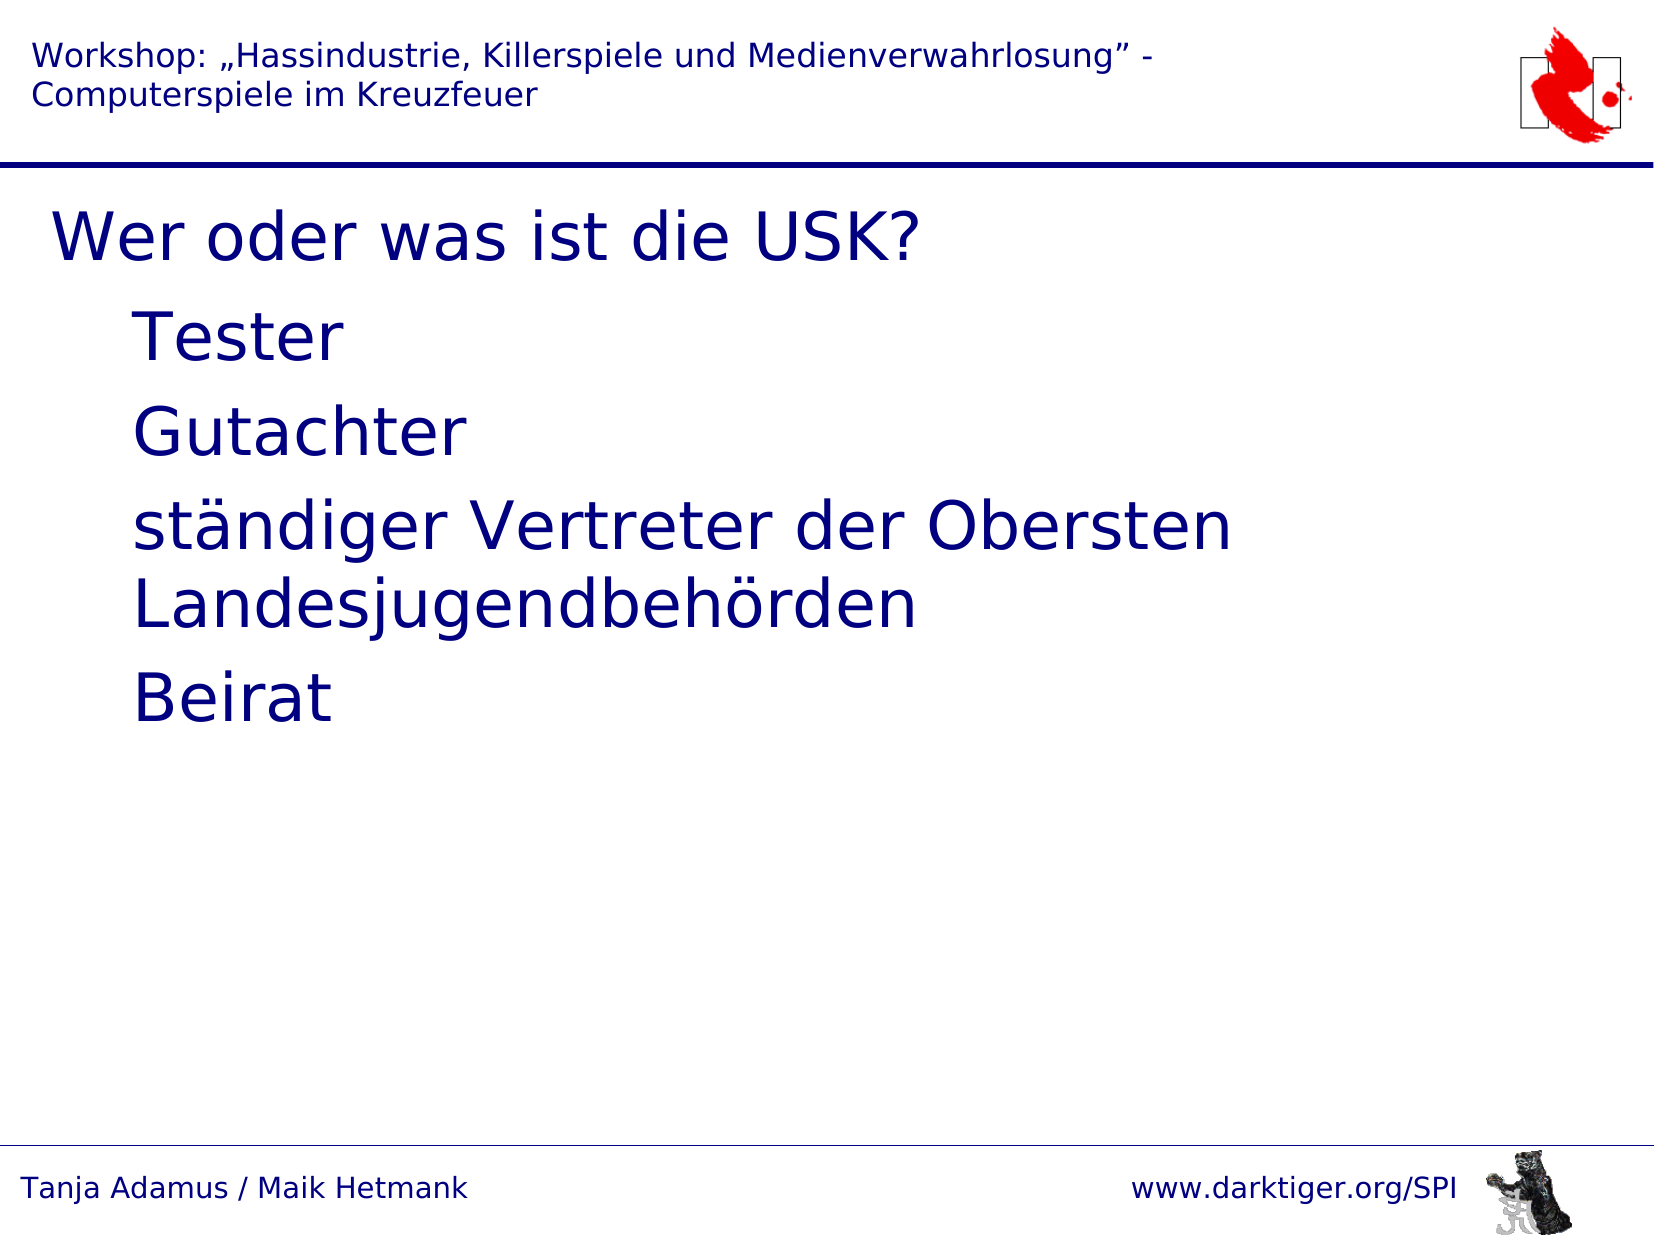

Workshop: „Hassindustrie, Killerspiele und Medienverwahrlosung” - Computerspiele im Kreuzfeuer
Wer oder was ist die USK?
Tester
Gutachter
ständiger Vertreter der Obersten Landesjugendbehörden
Beirat